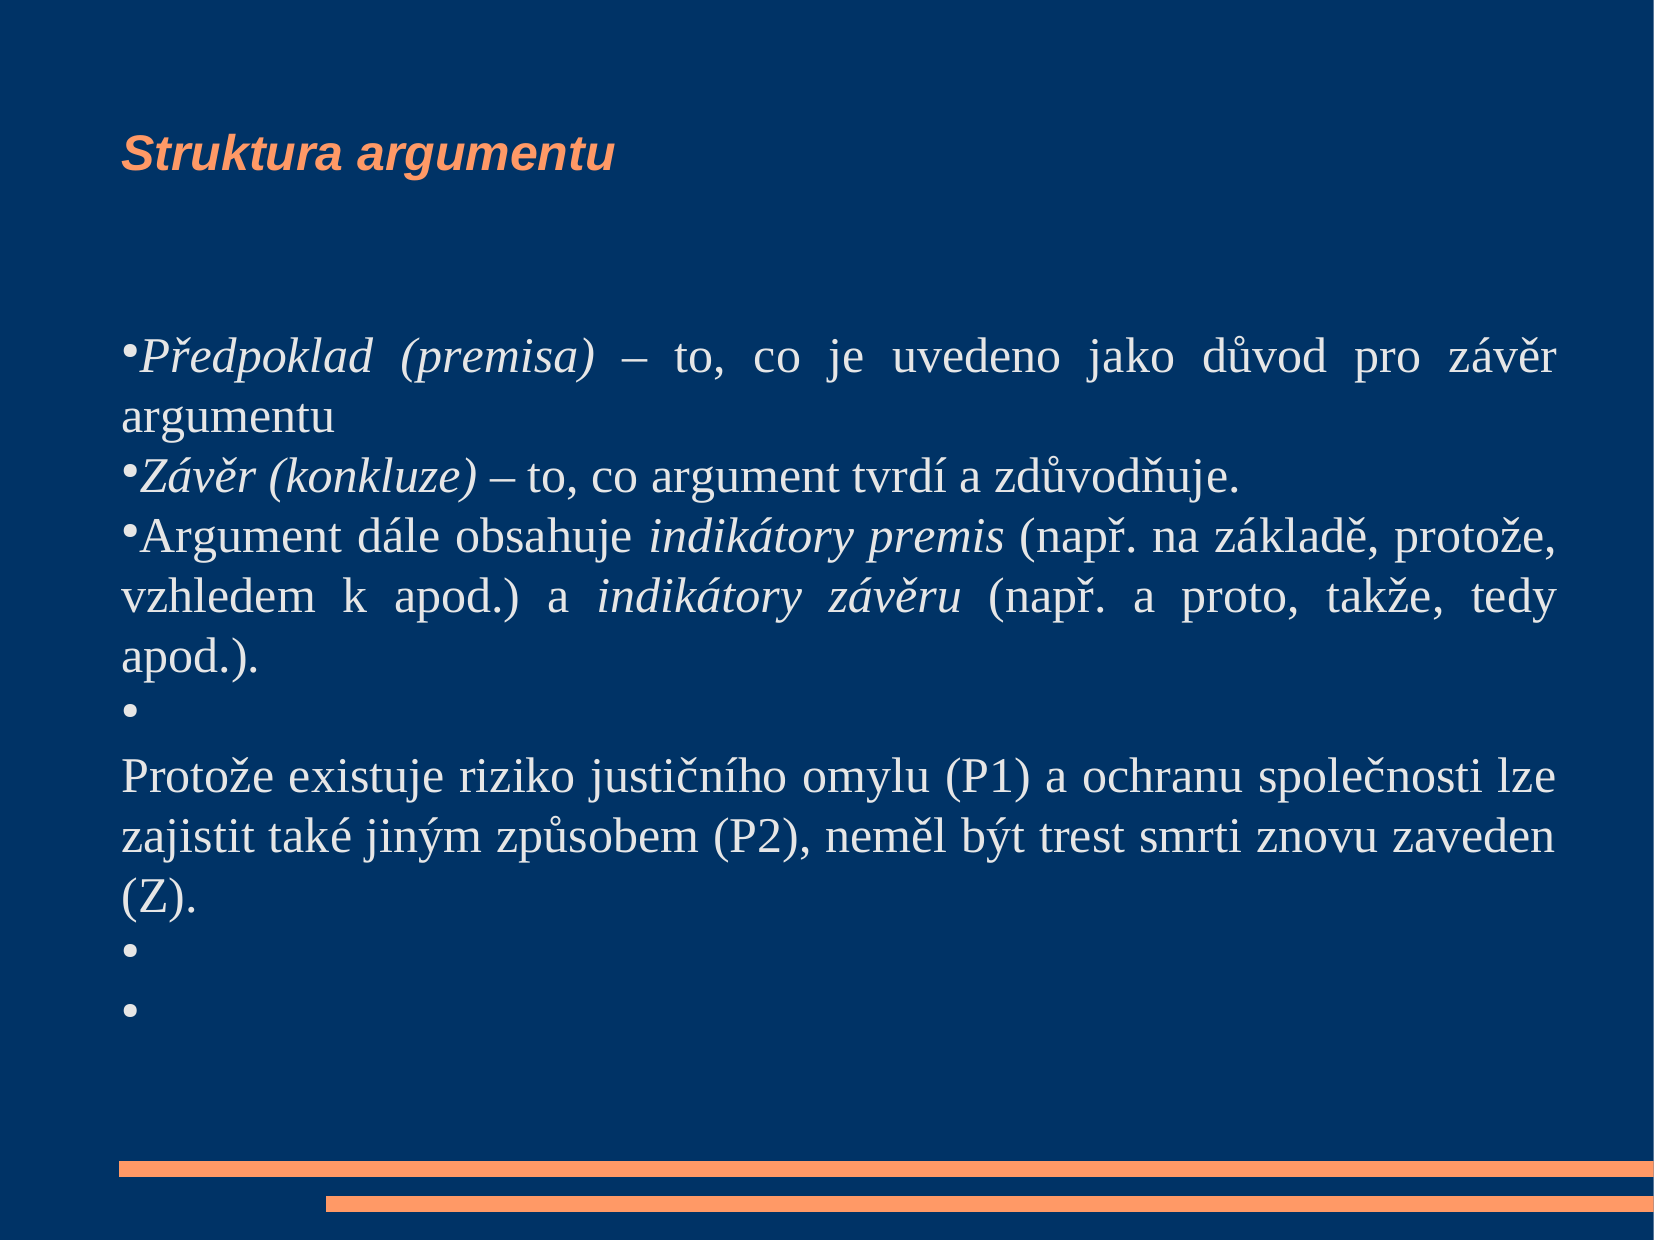

# Struktura argumentu
Předpoklad (premisa) – to, co je uvedeno jako důvod pro závěr argumentu
Závěr (konkluze) – to, co argument tvrdí a zdůvodňuje.
Argument dále obsahuje indikátory premis (např. na základě, protože, vzhledem k apod.) a indikátory závěru (např. a proto, takže, tedy apod.).
Protože existuje riziko justičního omylu (P1) a ochranu společnosti lze zajistit také jiným způsobem (P2), neměl být trest smrti znovu zaveden (Z).